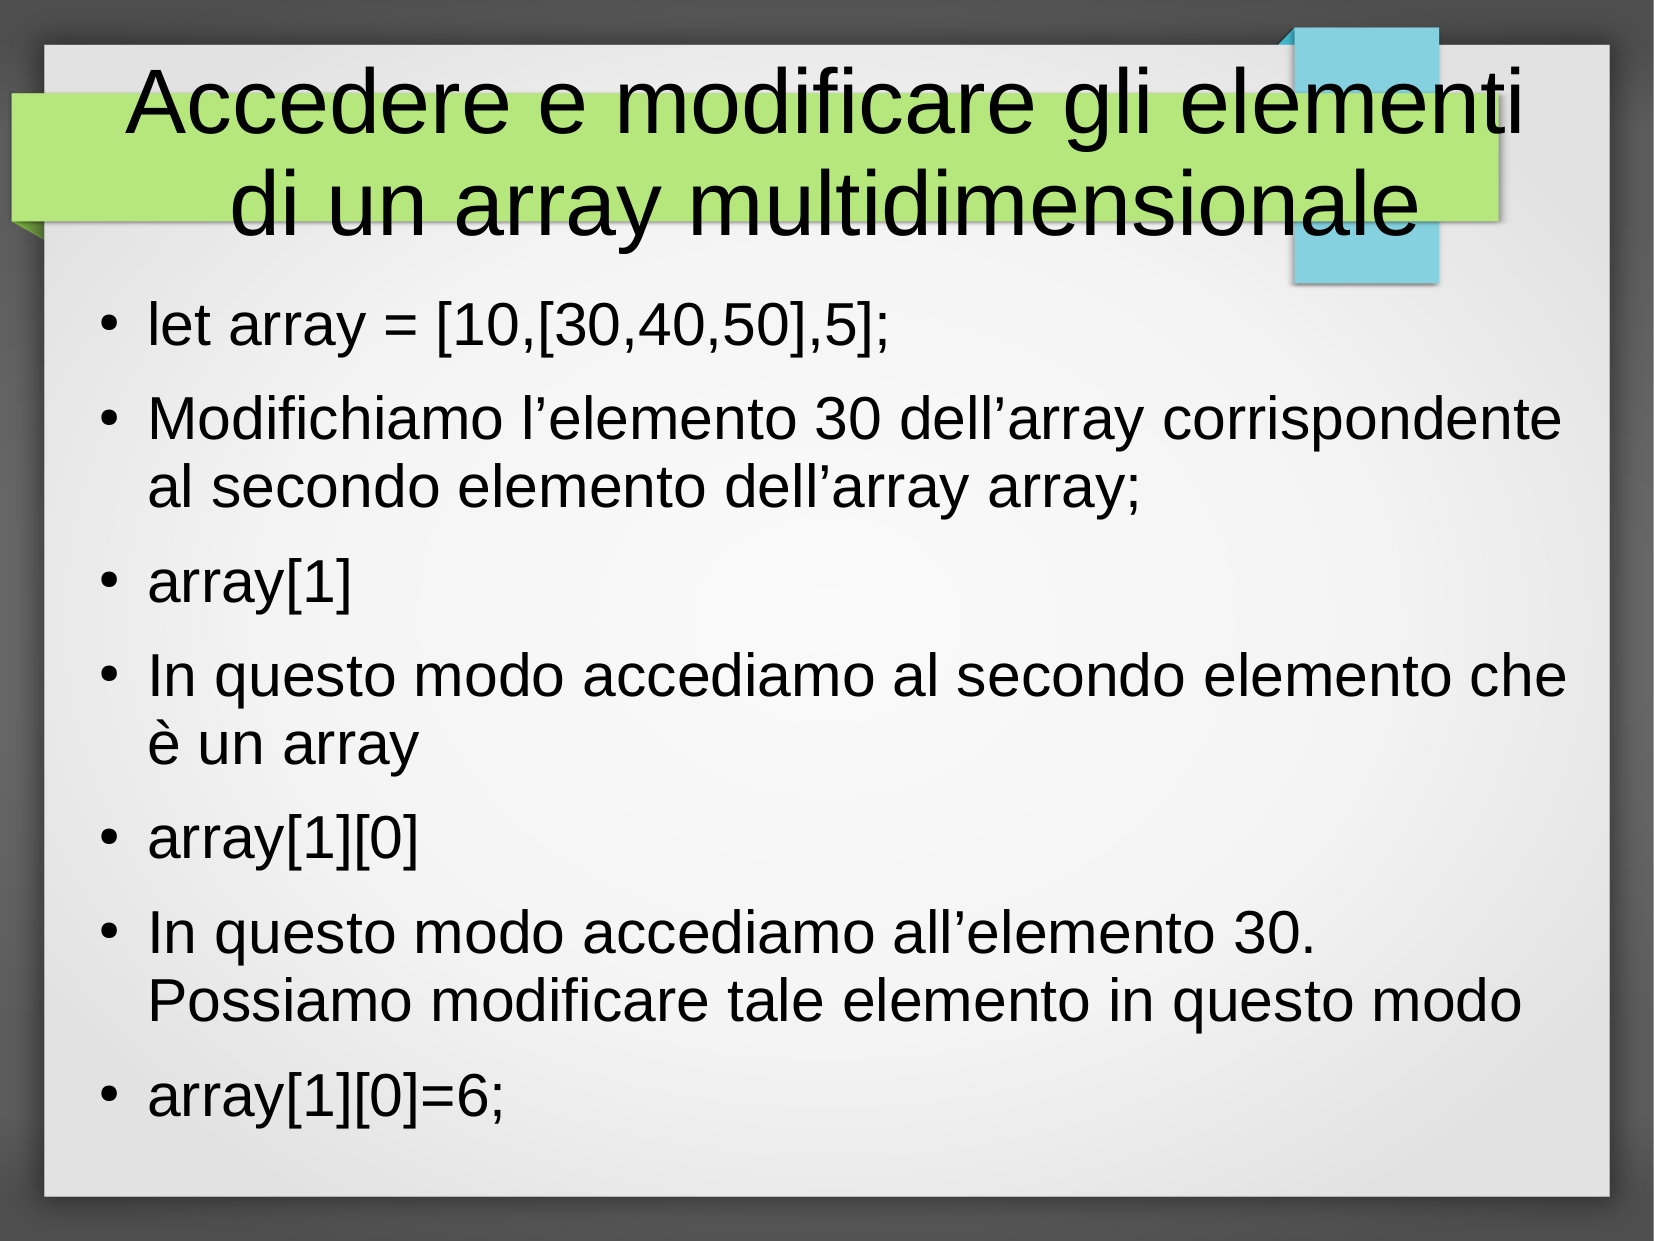

# Accedere e modificare gli elementi di un array multidimensionale
let array = [10,[30,40,50],5];
Modifichiamo l’elemento 30 dell’array corrispondente al secondo elemento dell’array array;
array[1]
In questo modo accediamo al secondo elemento che è un array
array[1][0]
In questo modo accediamo all’elemento 30. Possiamo modificare tale elemento in questo modo
array[1][0]=6;